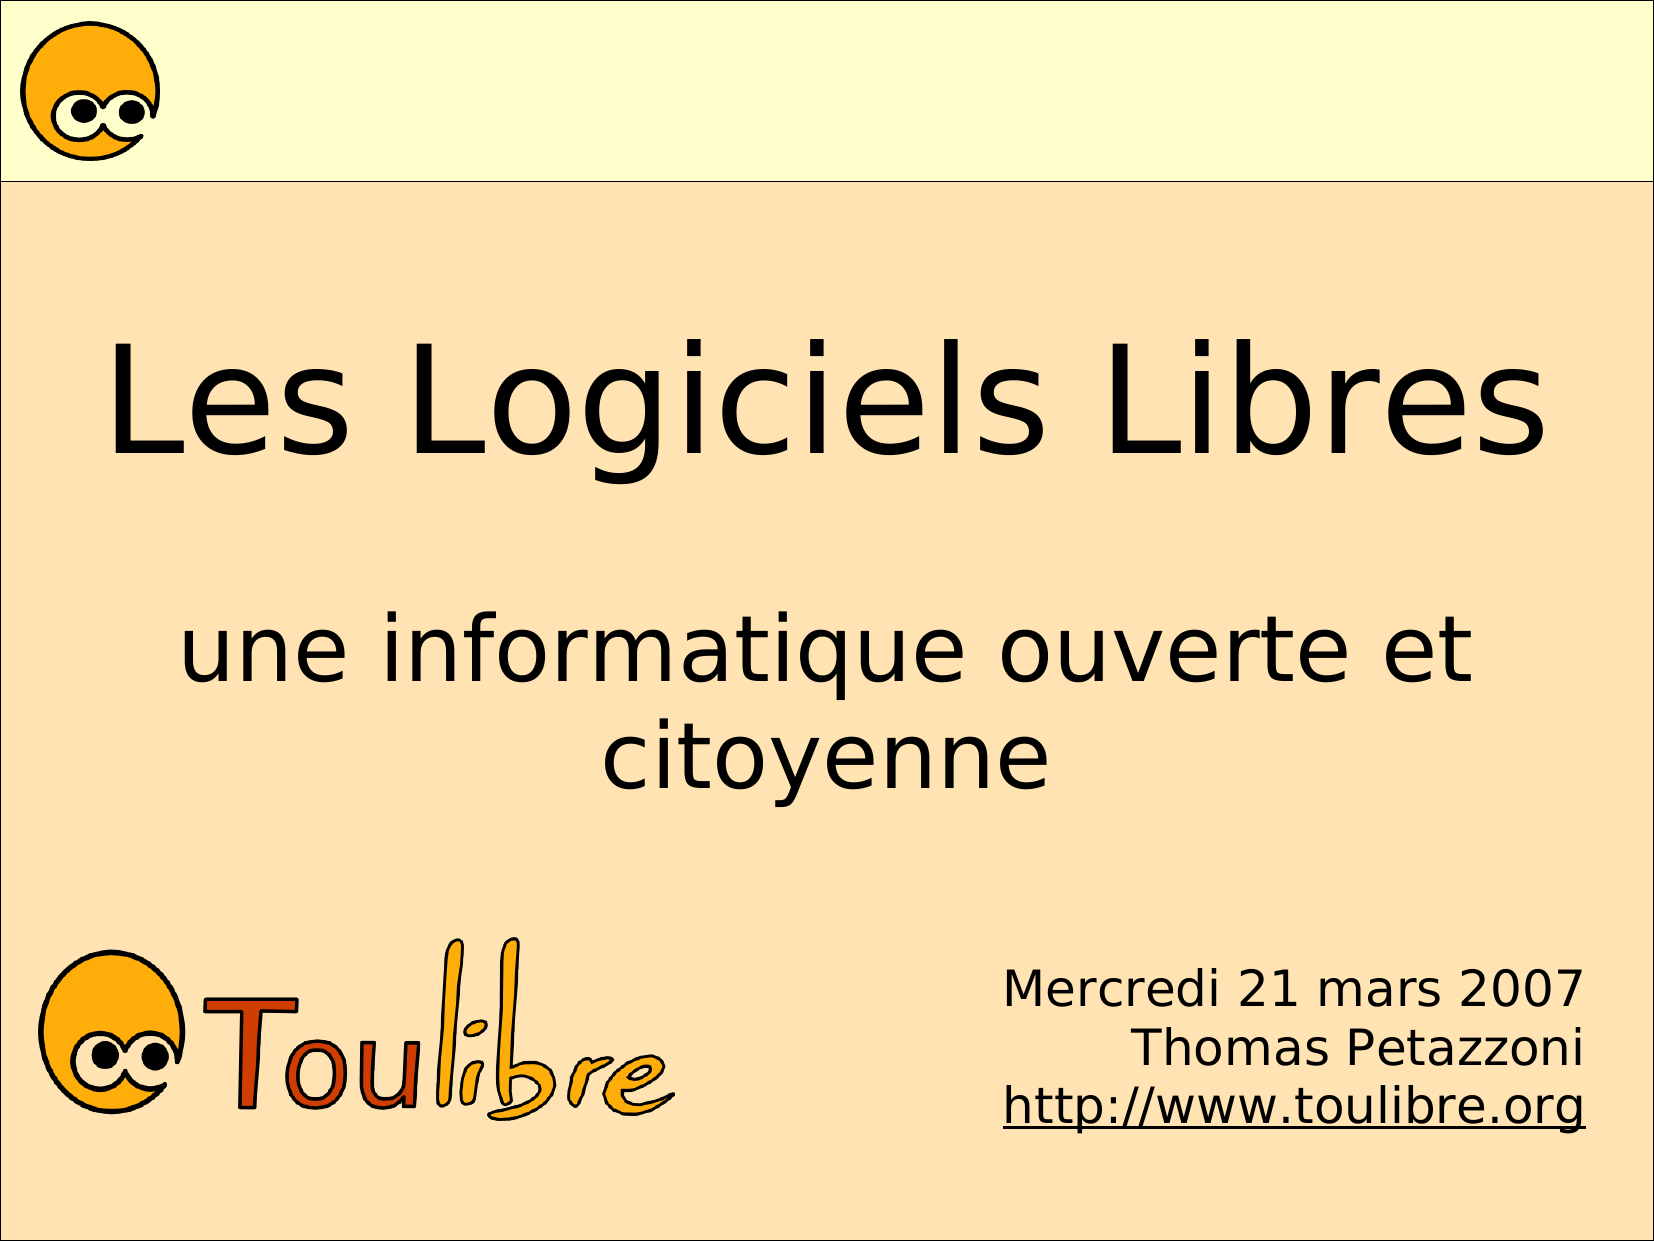

Les Logiciels Libres
une informatique ouverte et citoyenne
Mercredi 21 mars 2007
Thomas Petazzoni
http://www.toulibre.org